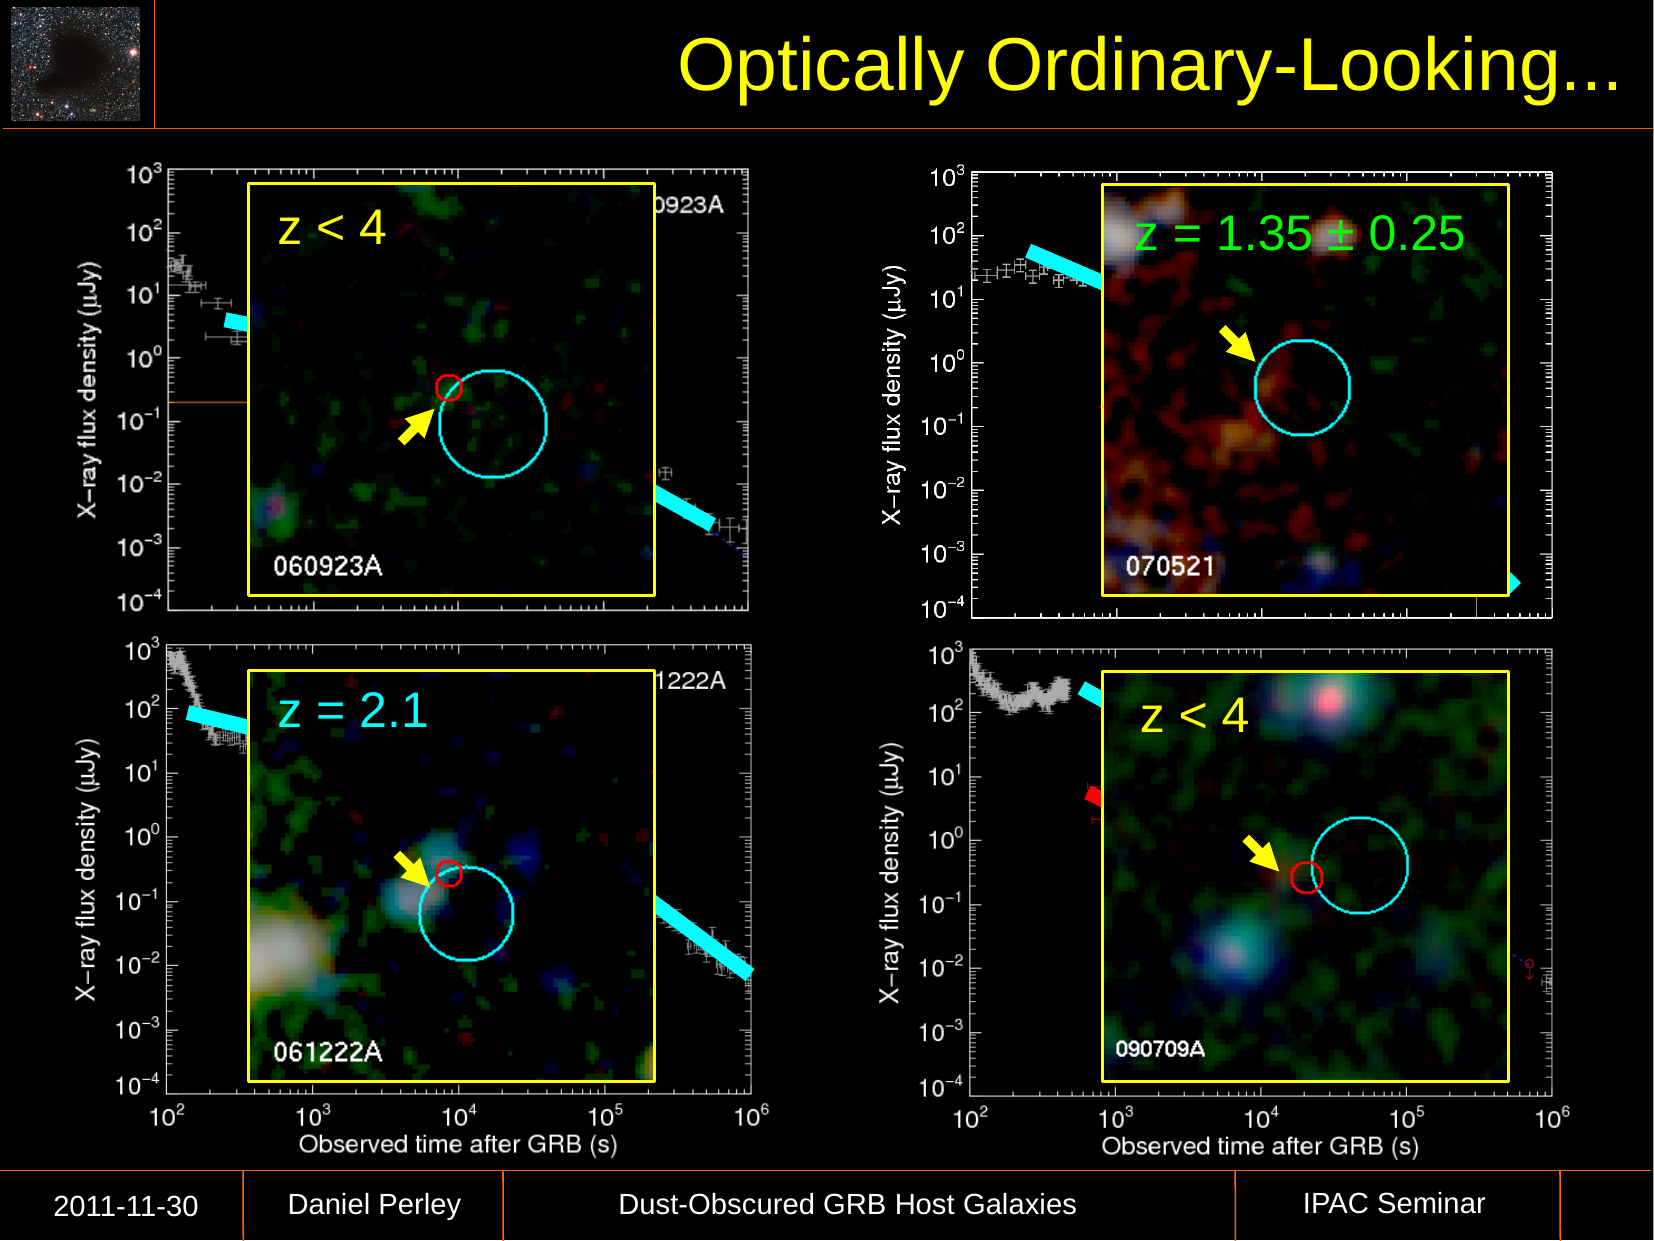

# Optically Ordinary-Looking...
z < 4
z = 1.35 ± 0.25
X-ray
z = 2.1
z < 4
2011-11-30